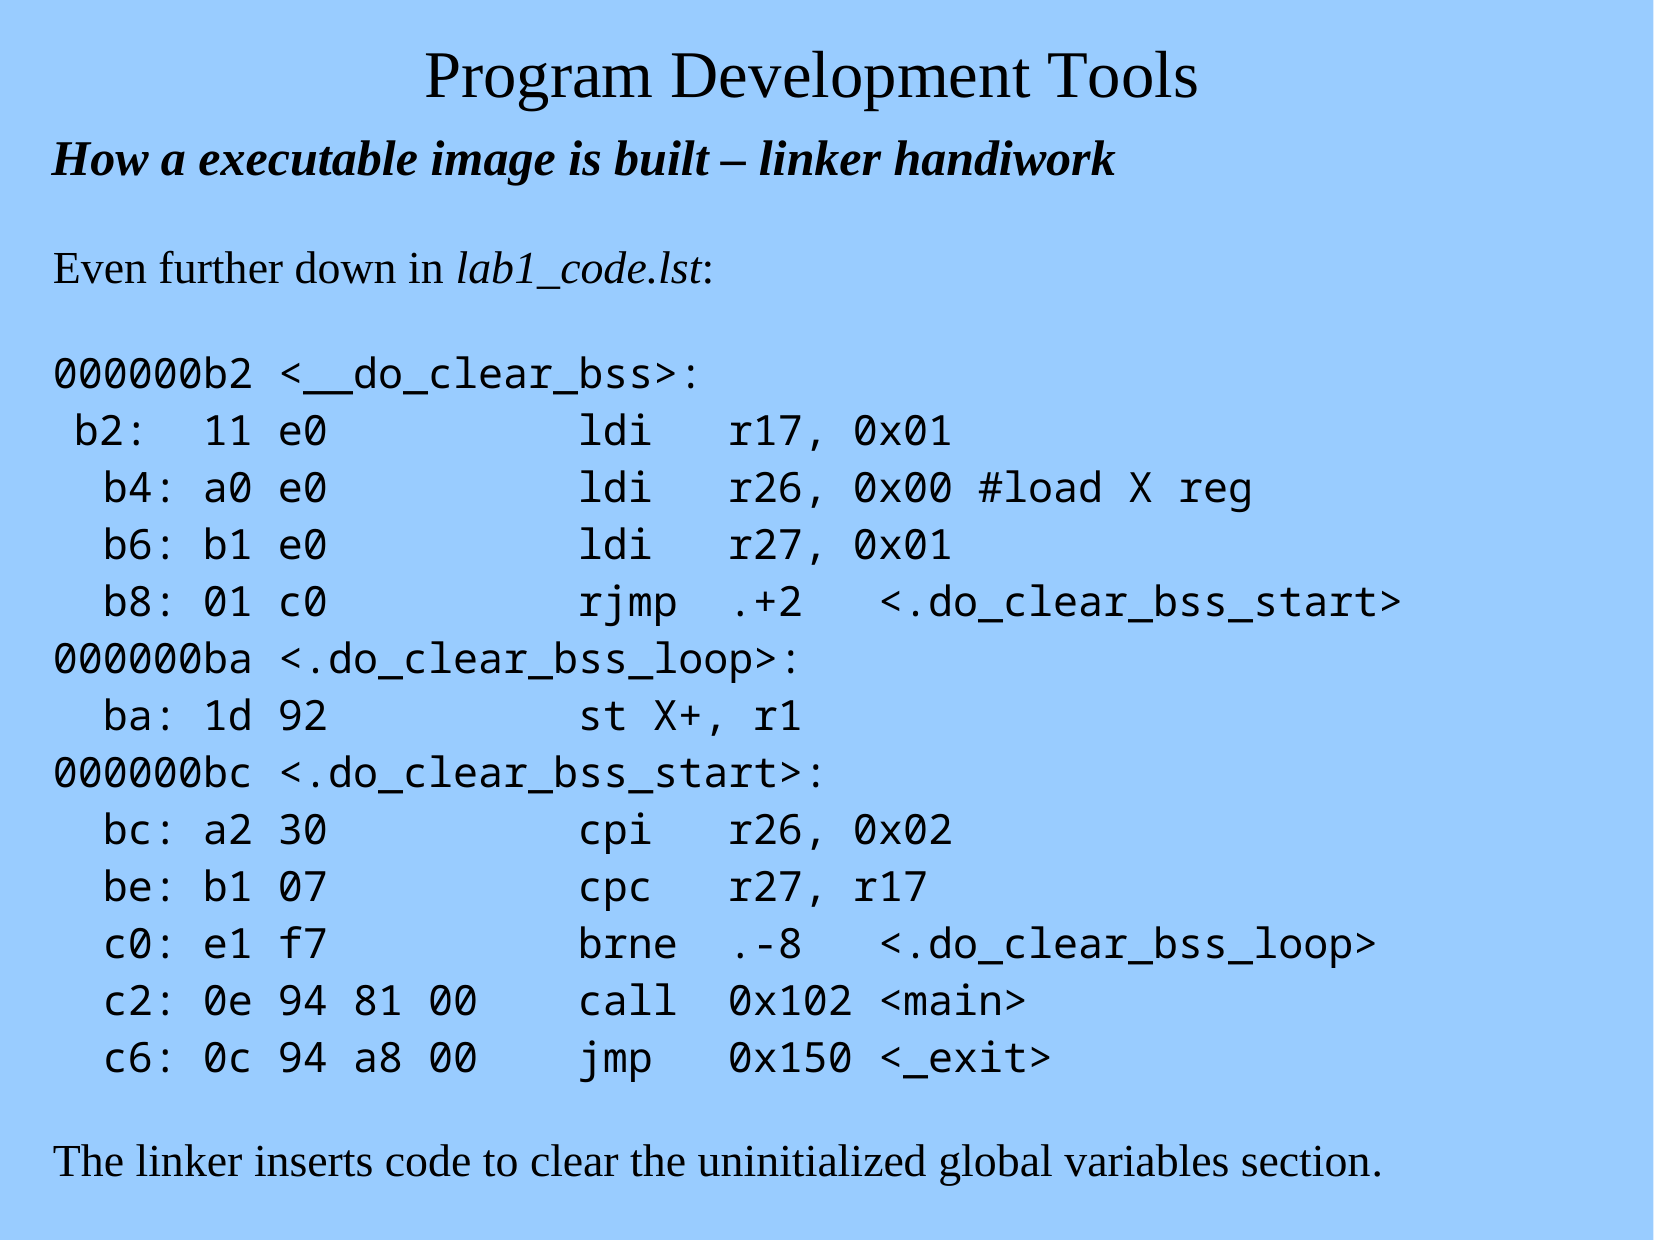

Program Development Tools
How a executable image is built – linker handiwork
Even further down in lab1_code.lst:
000000b2 <__do_clear_bss>:
 b2:	11 e0 	ldi	r17, 0x01
 b4:	a0 e0 	ldi	r26, 0x00 #load X reg
 b6:	b1 e0 	ldi	r27, 0x01
 b8:	01 c0 	rjmp	.+2 <.do_clear_bss_start>
000000ba <.do_clear_bss_loop>:
 ba:	1d 92 	st	X+, r1
000000bc <.do_clear_bss_start>:
 bc:	a2 30 	cpi	r26, 0x02
 be:	b1 07 	cpc	r27, r17
 c0:	e1 f7 	brne	.-8 <.do_clear_bss_loop>
 c2:	0e 94 81 00 	call	0x102 <main>
 c6:	0c 94 a8 00 	jmp	0x150 <_exit>
The linker inserts code to clear the uninitialized global variables section.